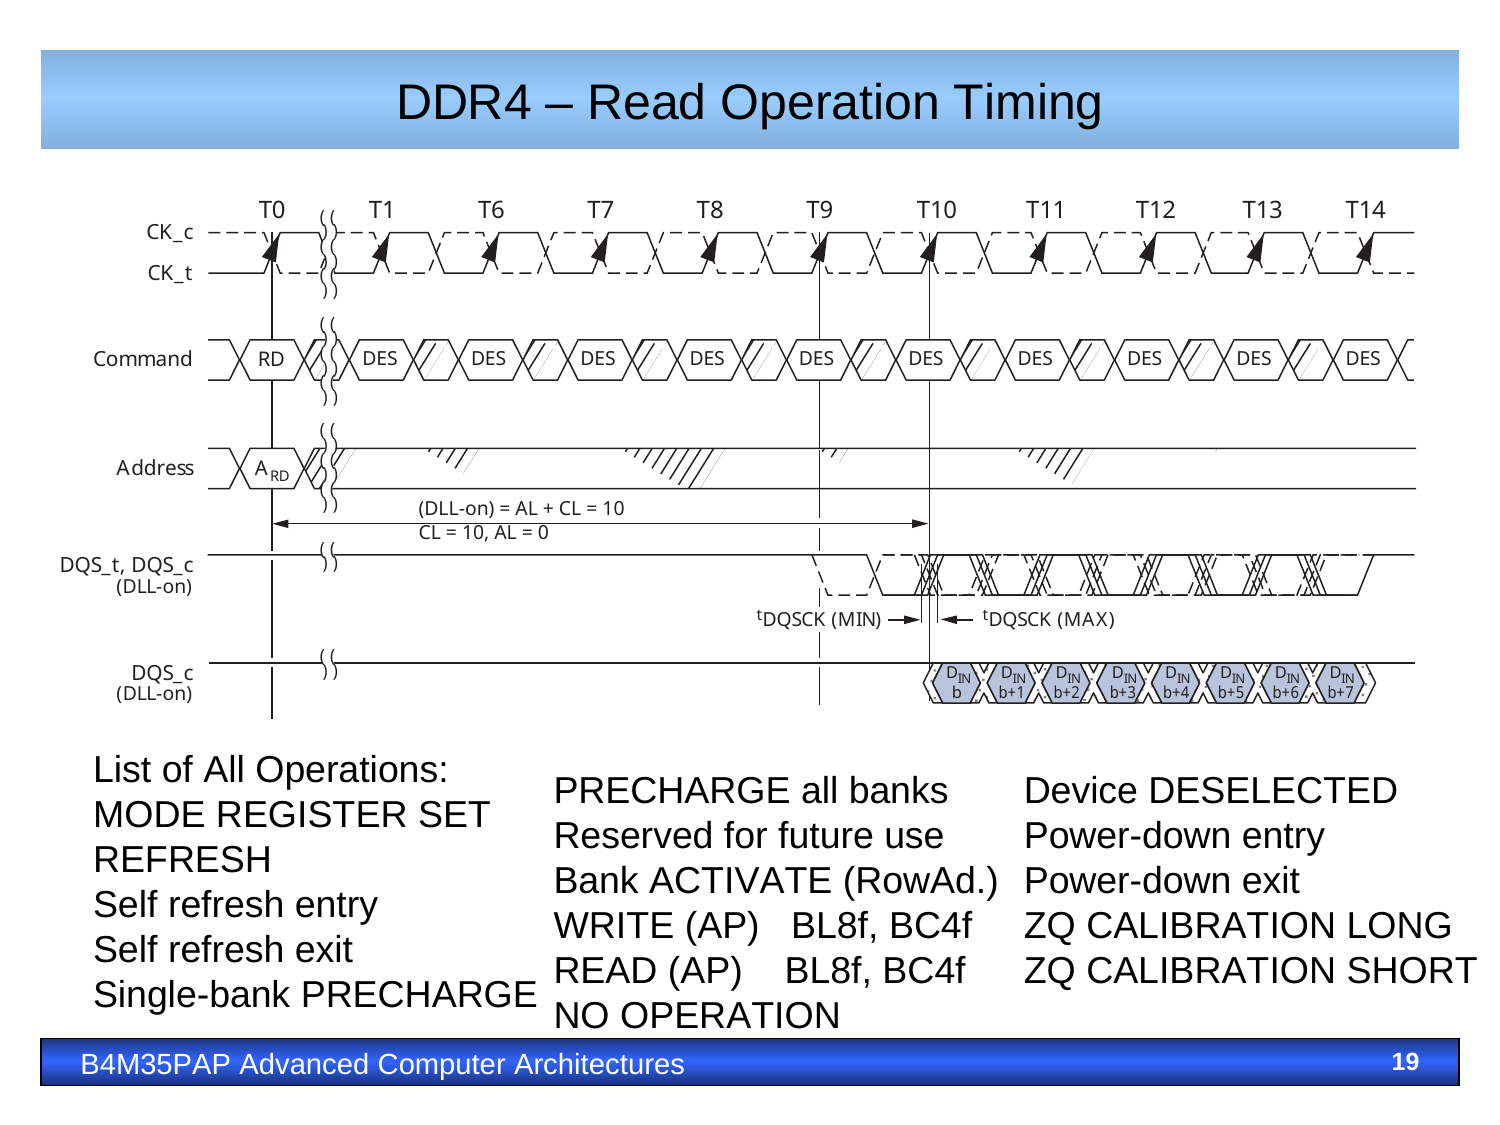

# DDR4 – Read Operation Timing
List of All Operations:
MODE REGISTER SET
REFRESH
Self refresh entry
Self refresh exit
Single-bank PRECHARGE
PRECHARGE all banks
Reserved for future use
Bank ACTIVATE (RowAd.)
WRITE (AP) BL8f, BC4f
READ (AP) BL8f, BC4f
NO OPERATION
Device DESELECTED
Power-down entry
Power-down exit
ZQ CALIBRATION LONG
ZQ CALIBRATION SHORT